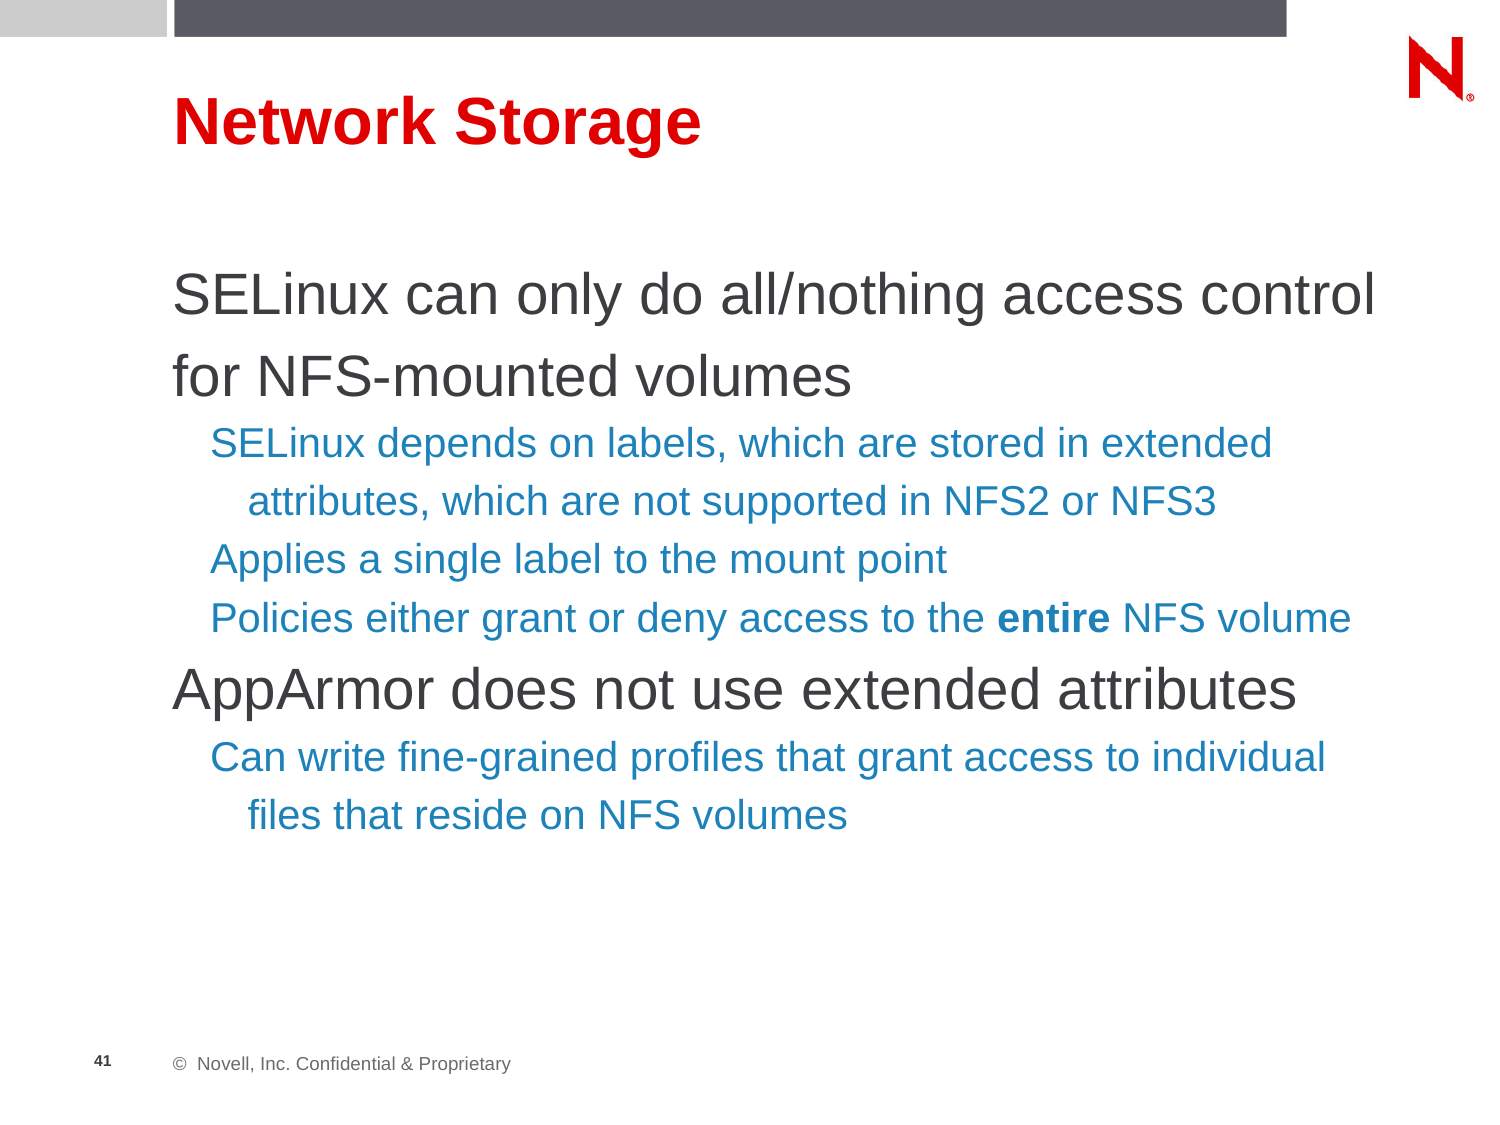

# Network Storage
SELinux can only do all/nothing access control for NFS-mounted volumes
SELinux depends on labels, which are stored in extended attributes, which are not supported in NFS2 or NFS3
Applies a single label to the mount point
Policies either grant or deny access to the entire NFS volume
AppArmor does not use extended attributes
Can write fine-grained profiles that grant access to individual files that reside on NFS volumes